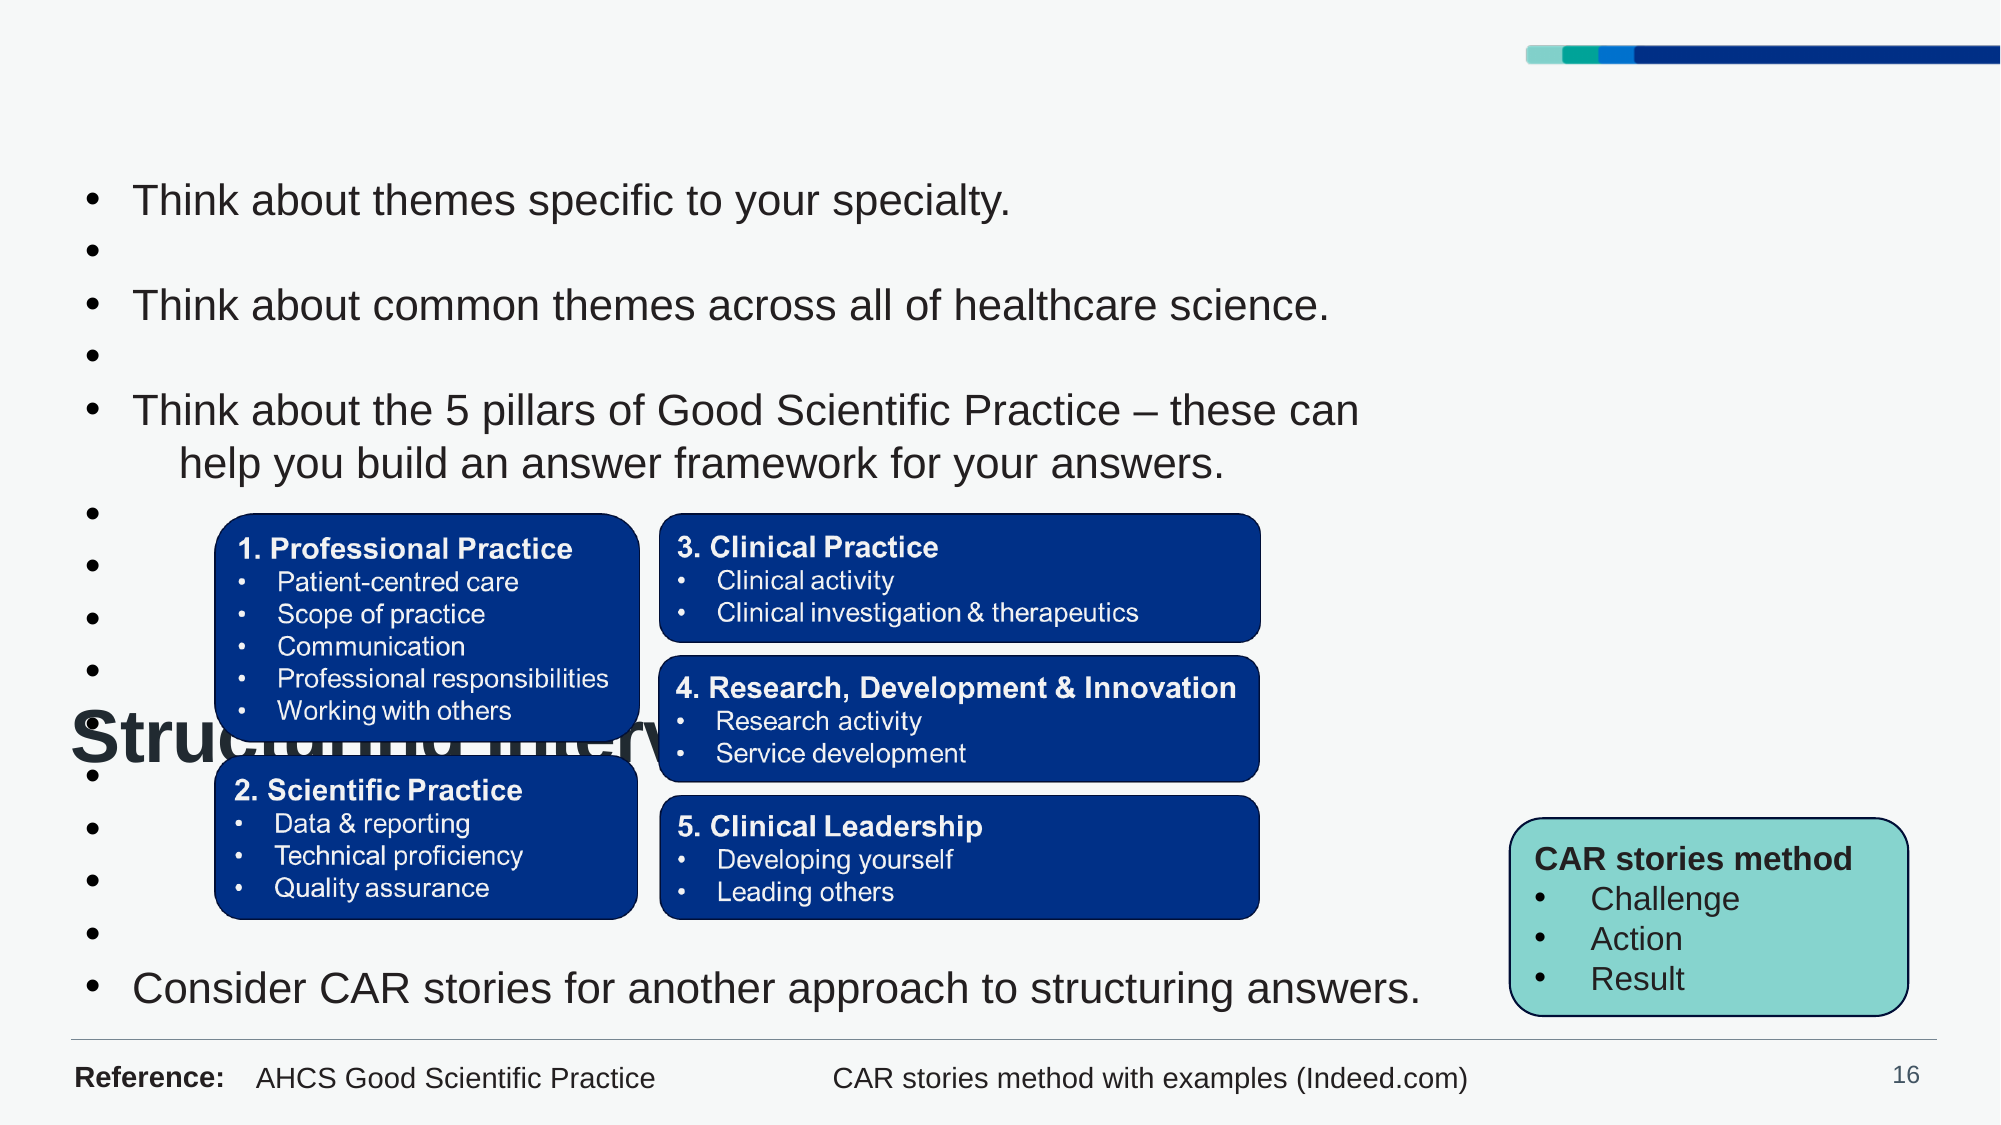

Think about themes specific to your specialty.
Think about common themes across all of healthcare science.
Think about the 5 pillars of Good Scientific Practice – these can help you build an answer framework for your answers.
Consider CAR stories for another approach to structuring answers.
# Structuring interview answers
CAR stories method
Challenge
Action
Result
Reference:
AHCS Good Scientific Practice
CAR stories method with examples (Indeed.com)